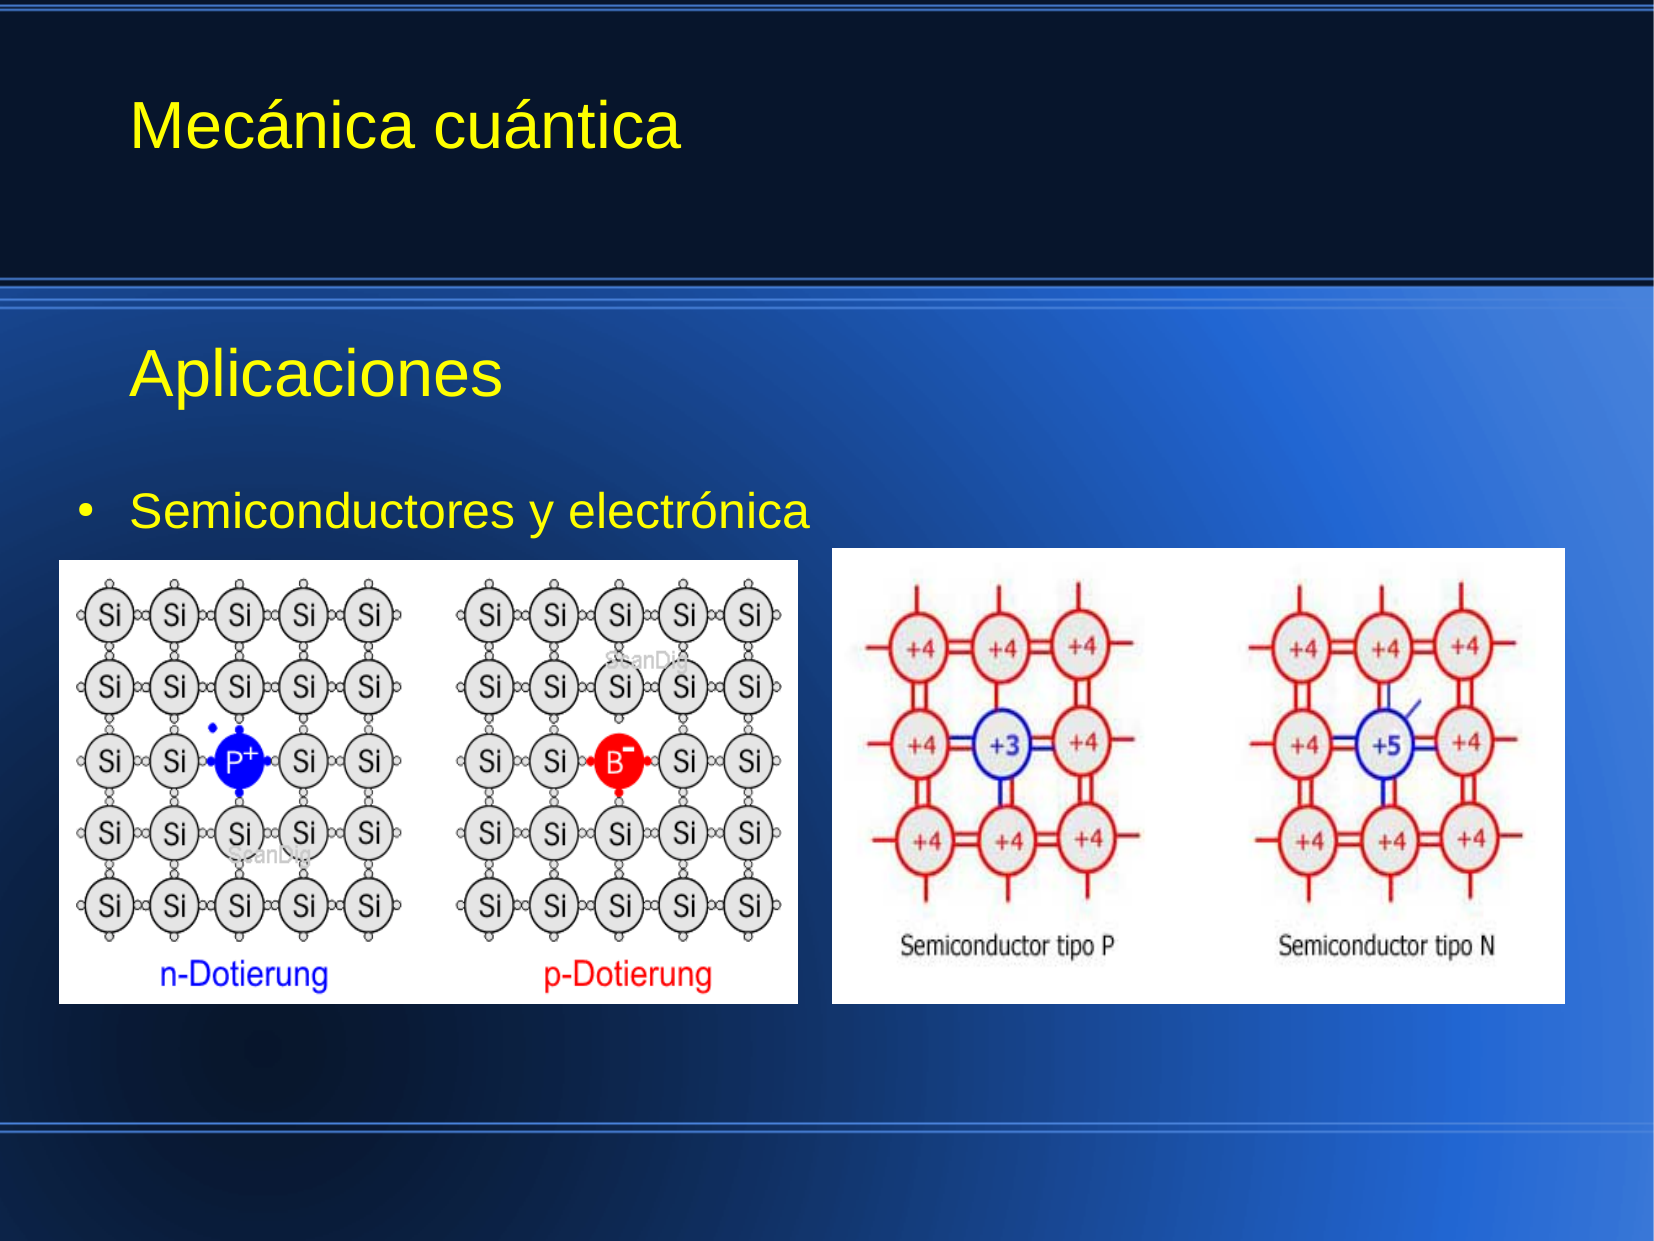

Mecánica cuántica
# Aplicaciones
Semiconductores y electrónica